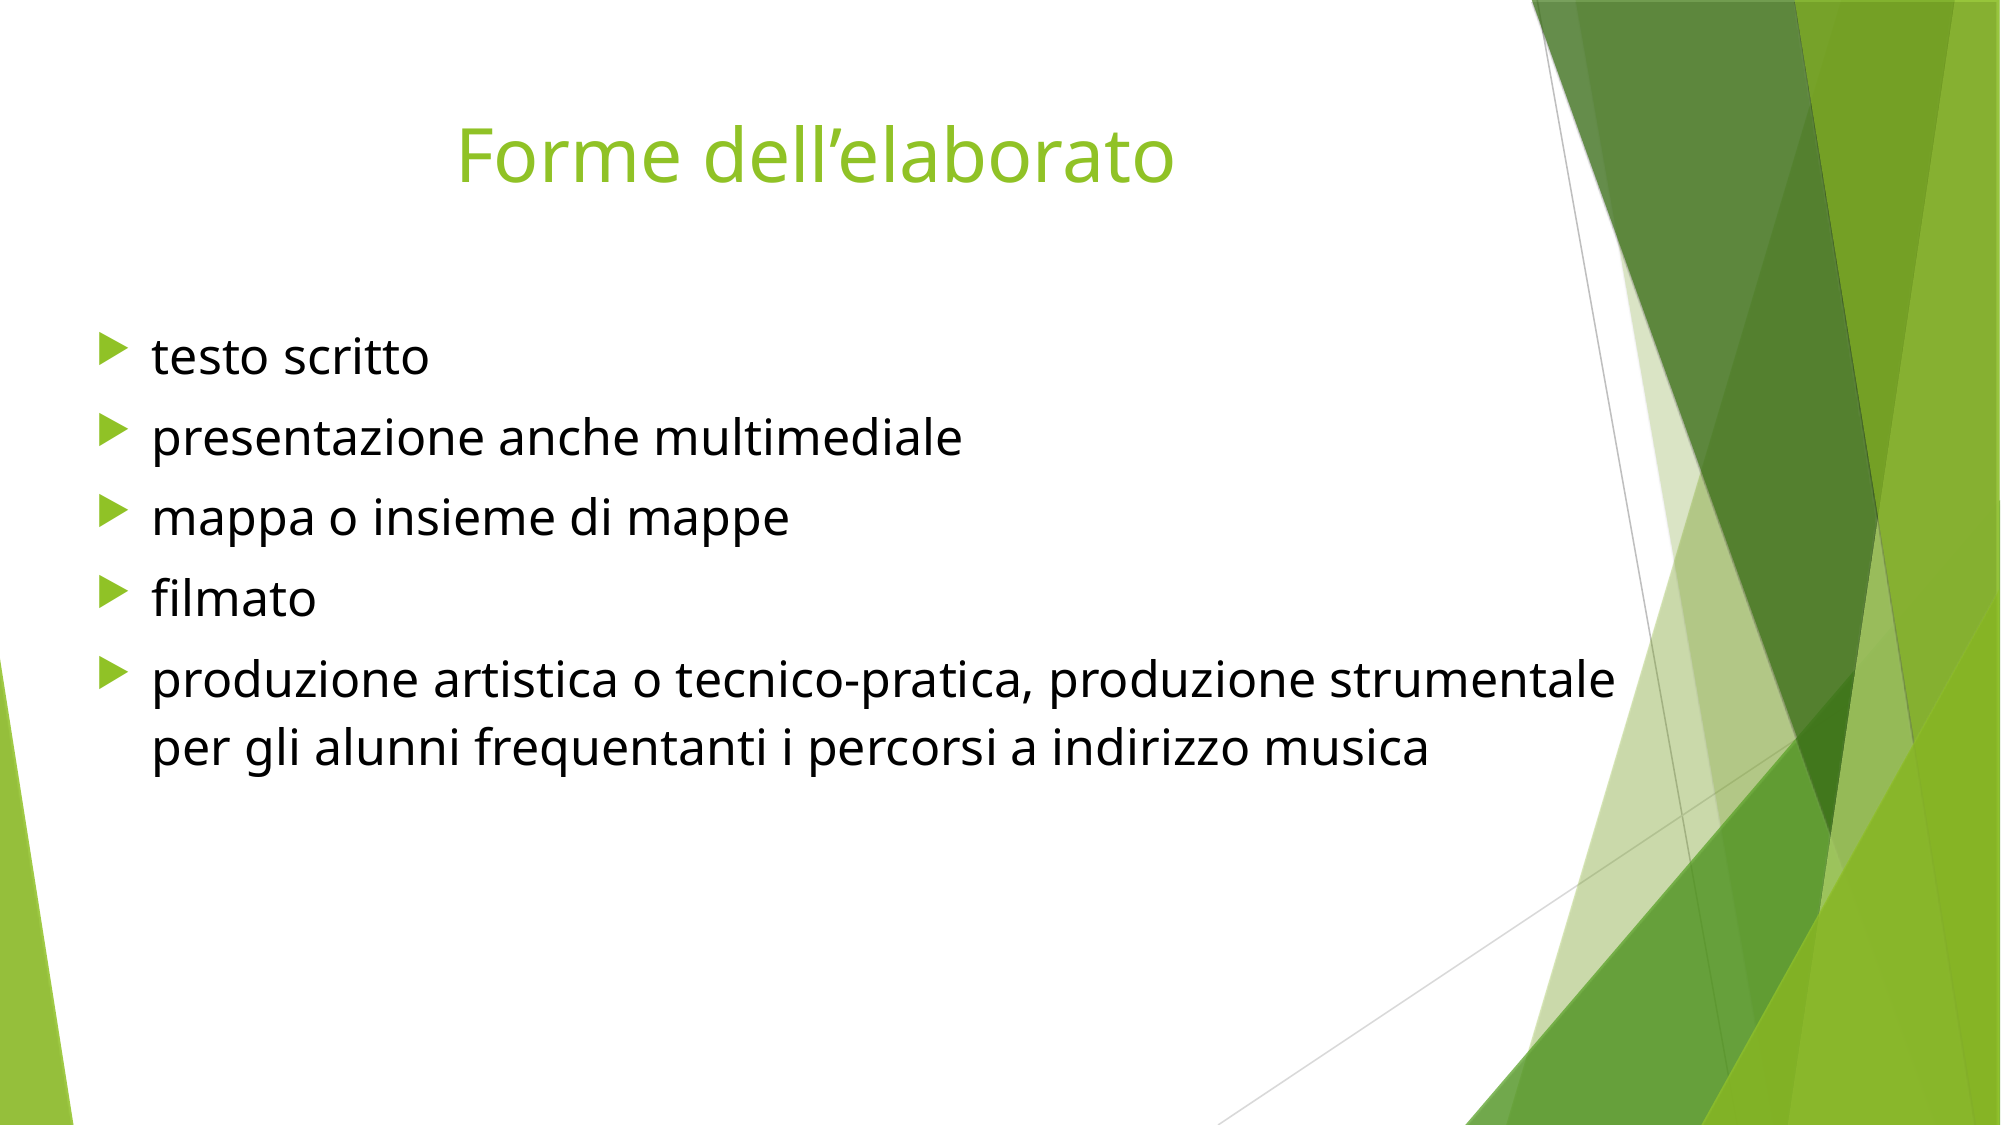

# Forme dell’elaborato
testo scritto
presentazione anche multimediale
mappa o insieme di mappe
filmato
produzione artistica o tecnico-pratica, produzione strumentale per gli alunni frequentanti i percorsi a indirizzo musica